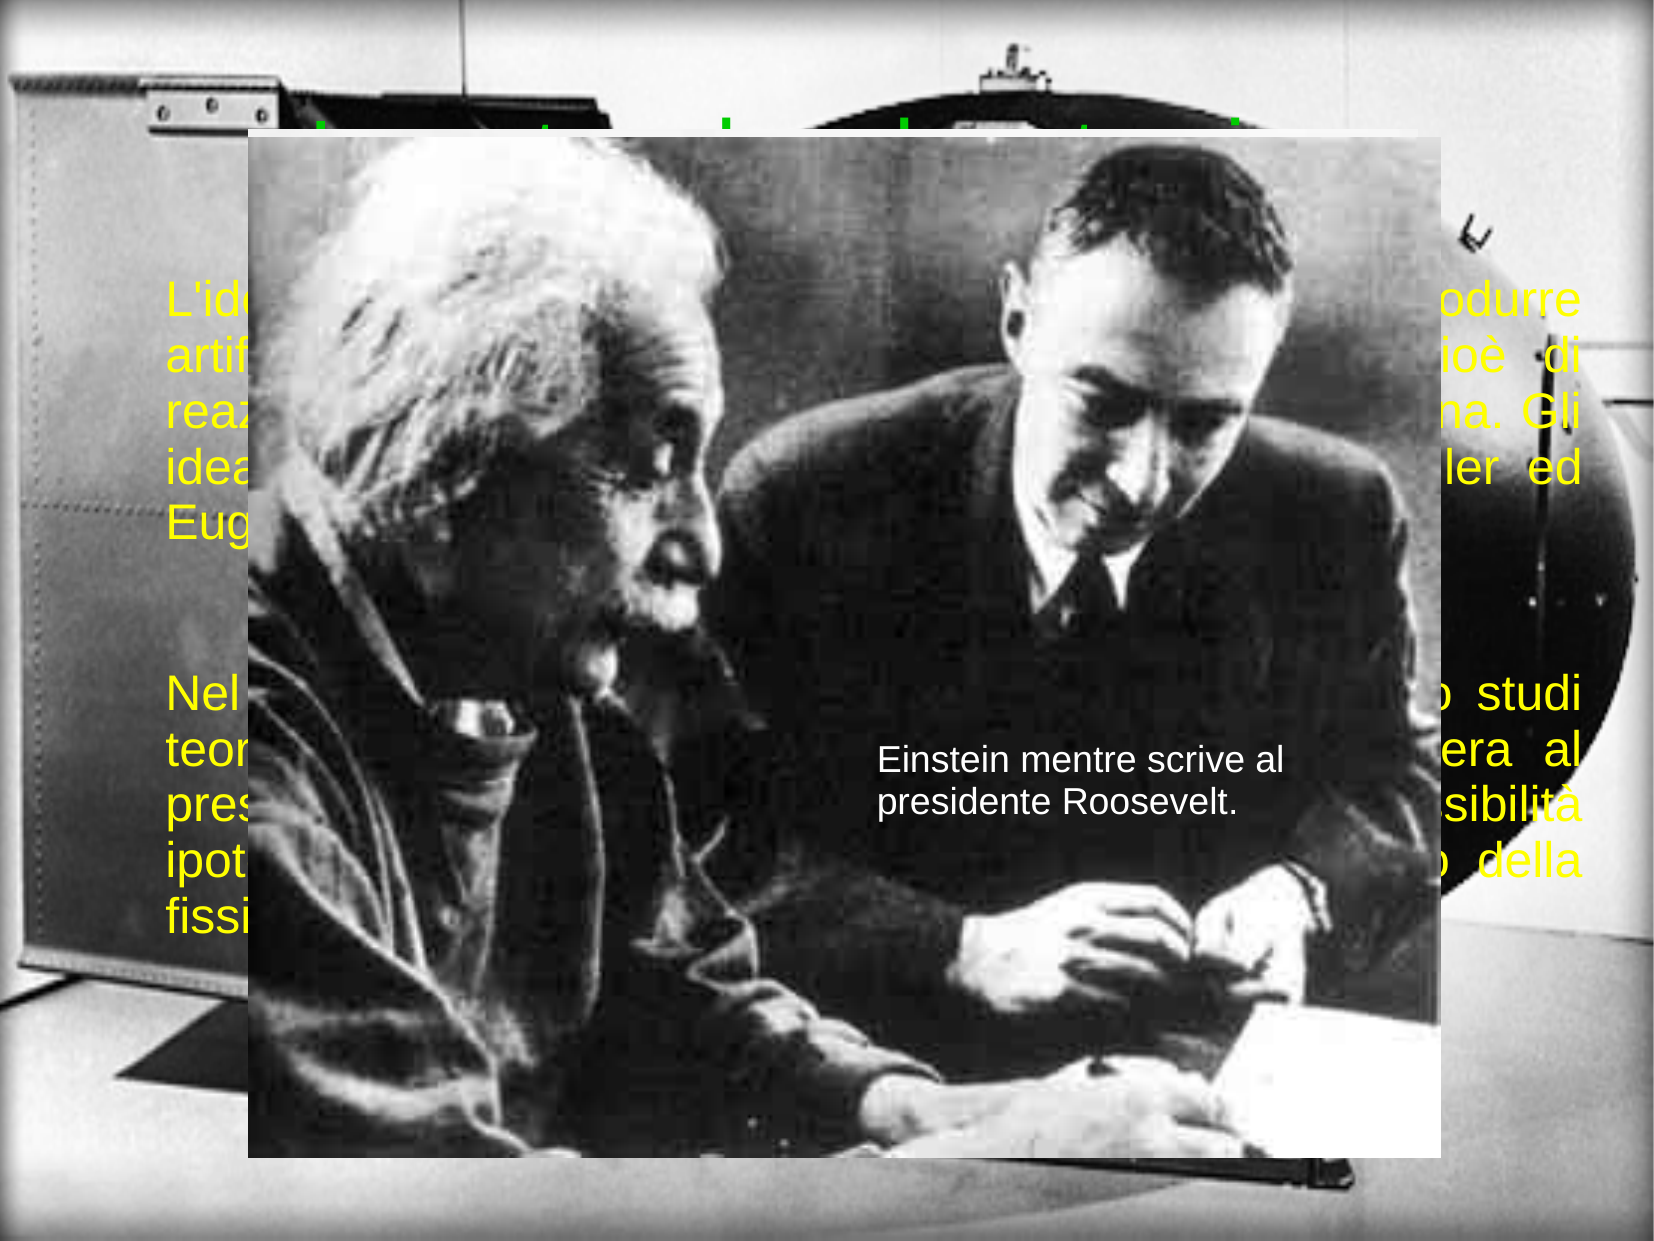

# Inventore bomba atomica
I quattro scienziati e tre militari sul luogo del test
L'idea che una reazione nucleare si potesse anche produrre artificialmente e in misura massiccia, sotto forma cioè di reazione a catena, non si può attribuire a una sola persona. Gli ideatori furono: Enrico Fermi, Leo Szilard, Edward Teller ed Eugene Wigner.
Nel 1939, gli scienziati Fermi e Szilard, in base ai loro studi teorici, persuasero Albert Einstein a scrivere una lettera al presidente Roosevelt per segnalare che c'era la possibilità ipotetica di costruire una bomba utilizzando il principio della fissione nucleare.
Einstein mentre scrive al presidente Roosevelt.